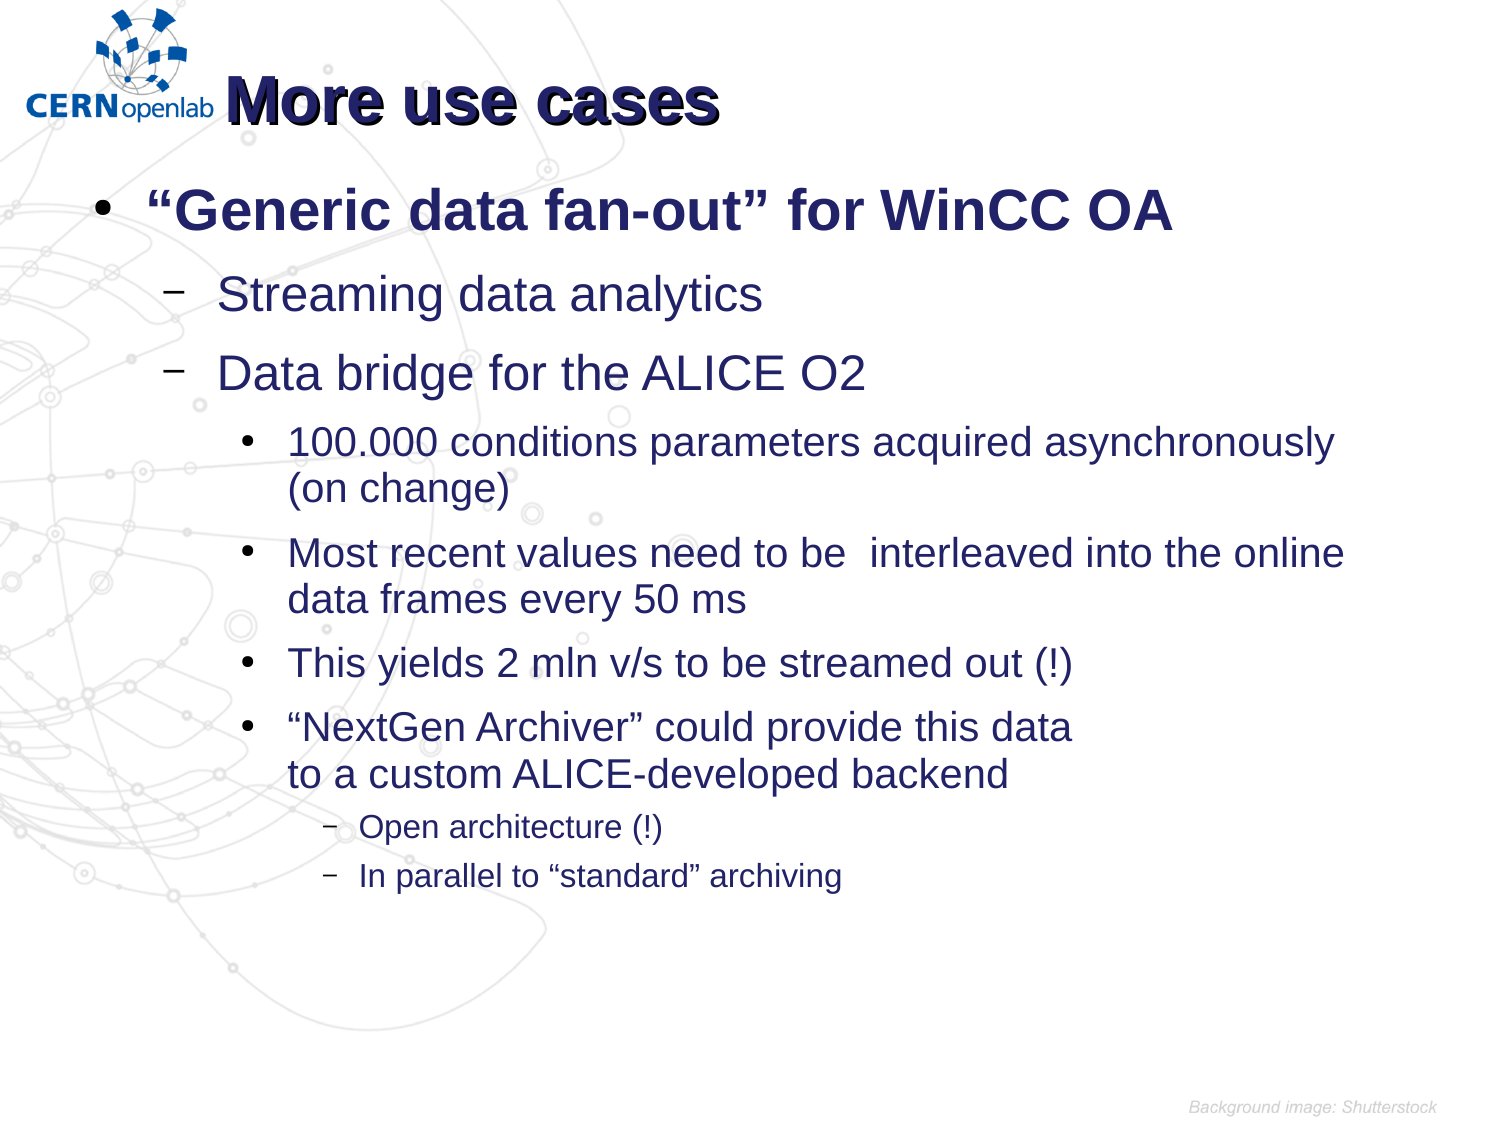

# More use cases
“Generic data fan-out” for WinCC OA
Streaming data analytics
Data bridge for the ALICE O2
100.000 conditions parameters acquired asynchronously
(on change)
Most recent values need to be interleaved into the online data frames every 50 ms
This yields 2 mln v/s to be streamed out (!)
“NextGen Archiver” could provide this data
to a custom ALICE-developed backend
Open architecture (!)
In parallel to “standard” archiving